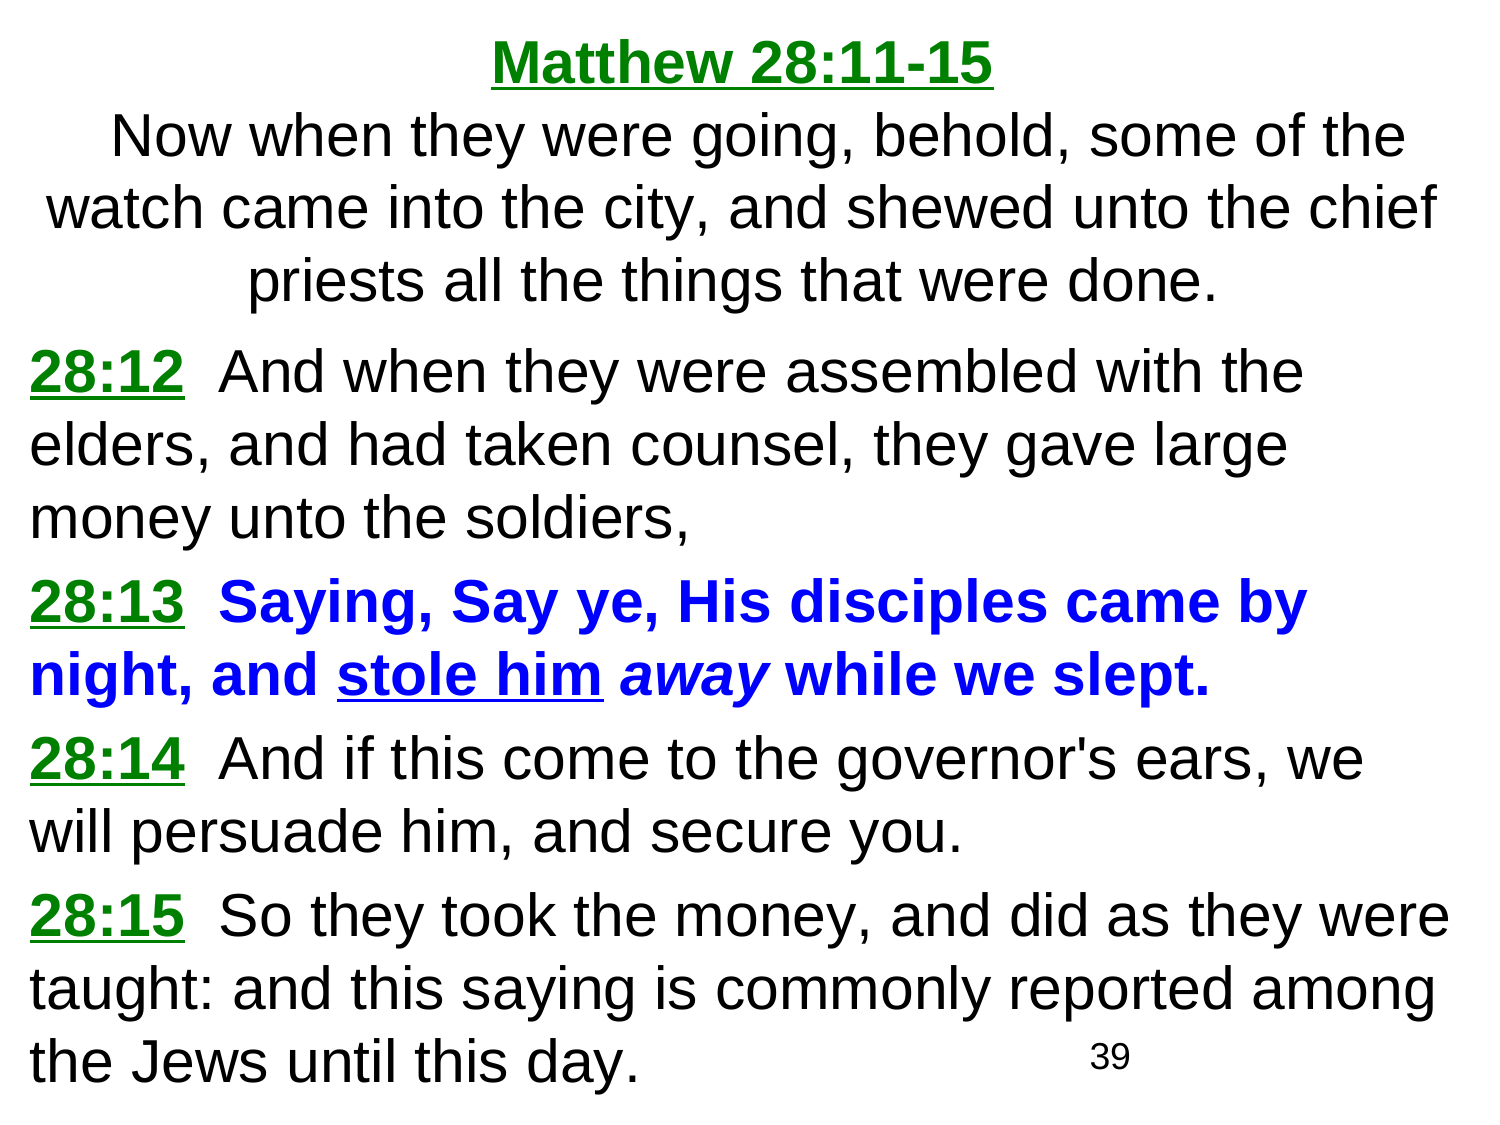

# Matthew 28:11-15   Now when they were going, behold, some of the watch came into the city, and shewed unto the chief priests all the things that were done.
28:12  And when they were assembled with the elders, and had taken counsel, they gave large money unto the soldiers,
28:13  Saying, Say ye, His disciples came by night, and stole him away while we slept.
28:14  And if this come to the governor's ears, we will persuade him, and secure you.
28:15  So they took the money, and did as they were taught: and this saying is commonly reported among the Jews until this day.
39